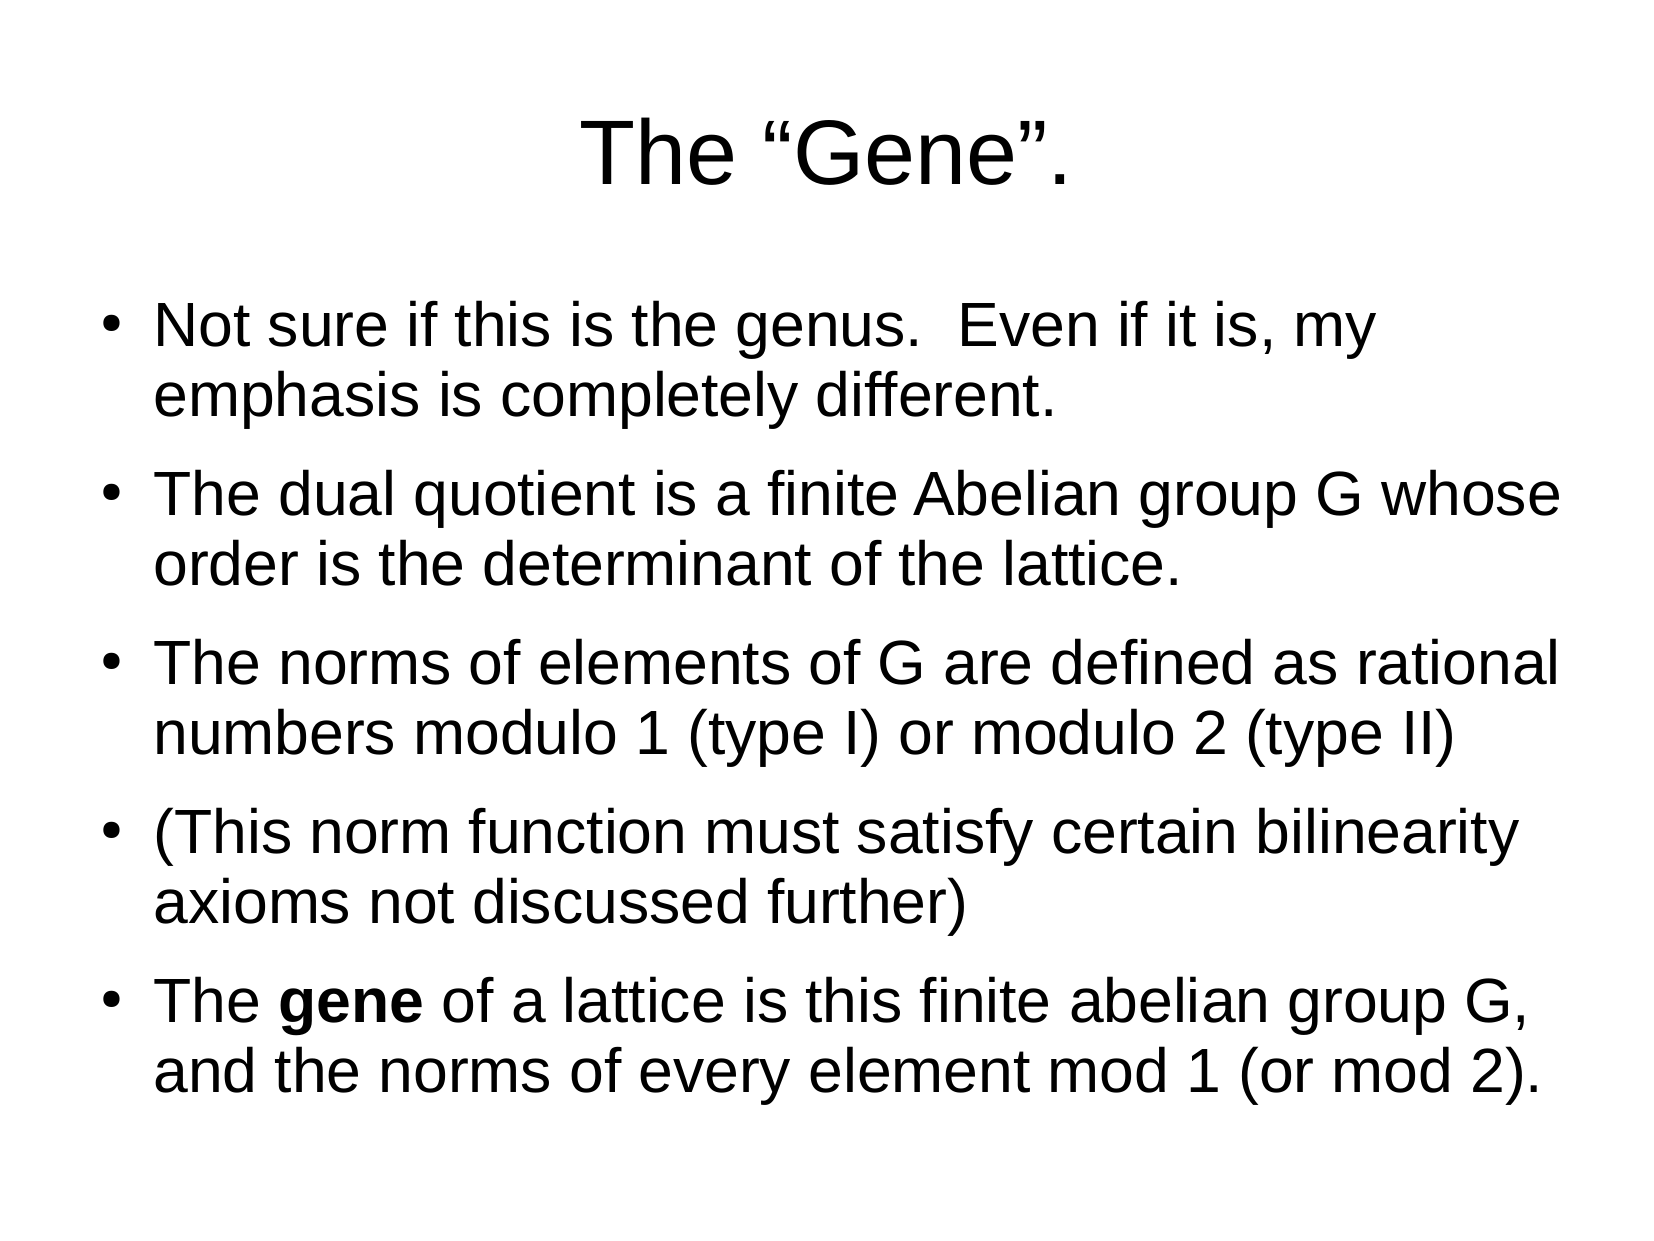

# The “Gene”.
Not sure if this is the genus. Even if it is, my emphasis is completely different.
The dual quotient is a finite Abelian group G whose order is the determinant of the lattice.
The norms of elements of G are defined as rational numbers modulo 1 (type I) or modulo 2 (type II)
(This norm function must satisfy certain bilinearity axioms not discussed further)
The gene of a lattice is this finite abelian group G, and the norms of every element mod 1 (or mod 2).